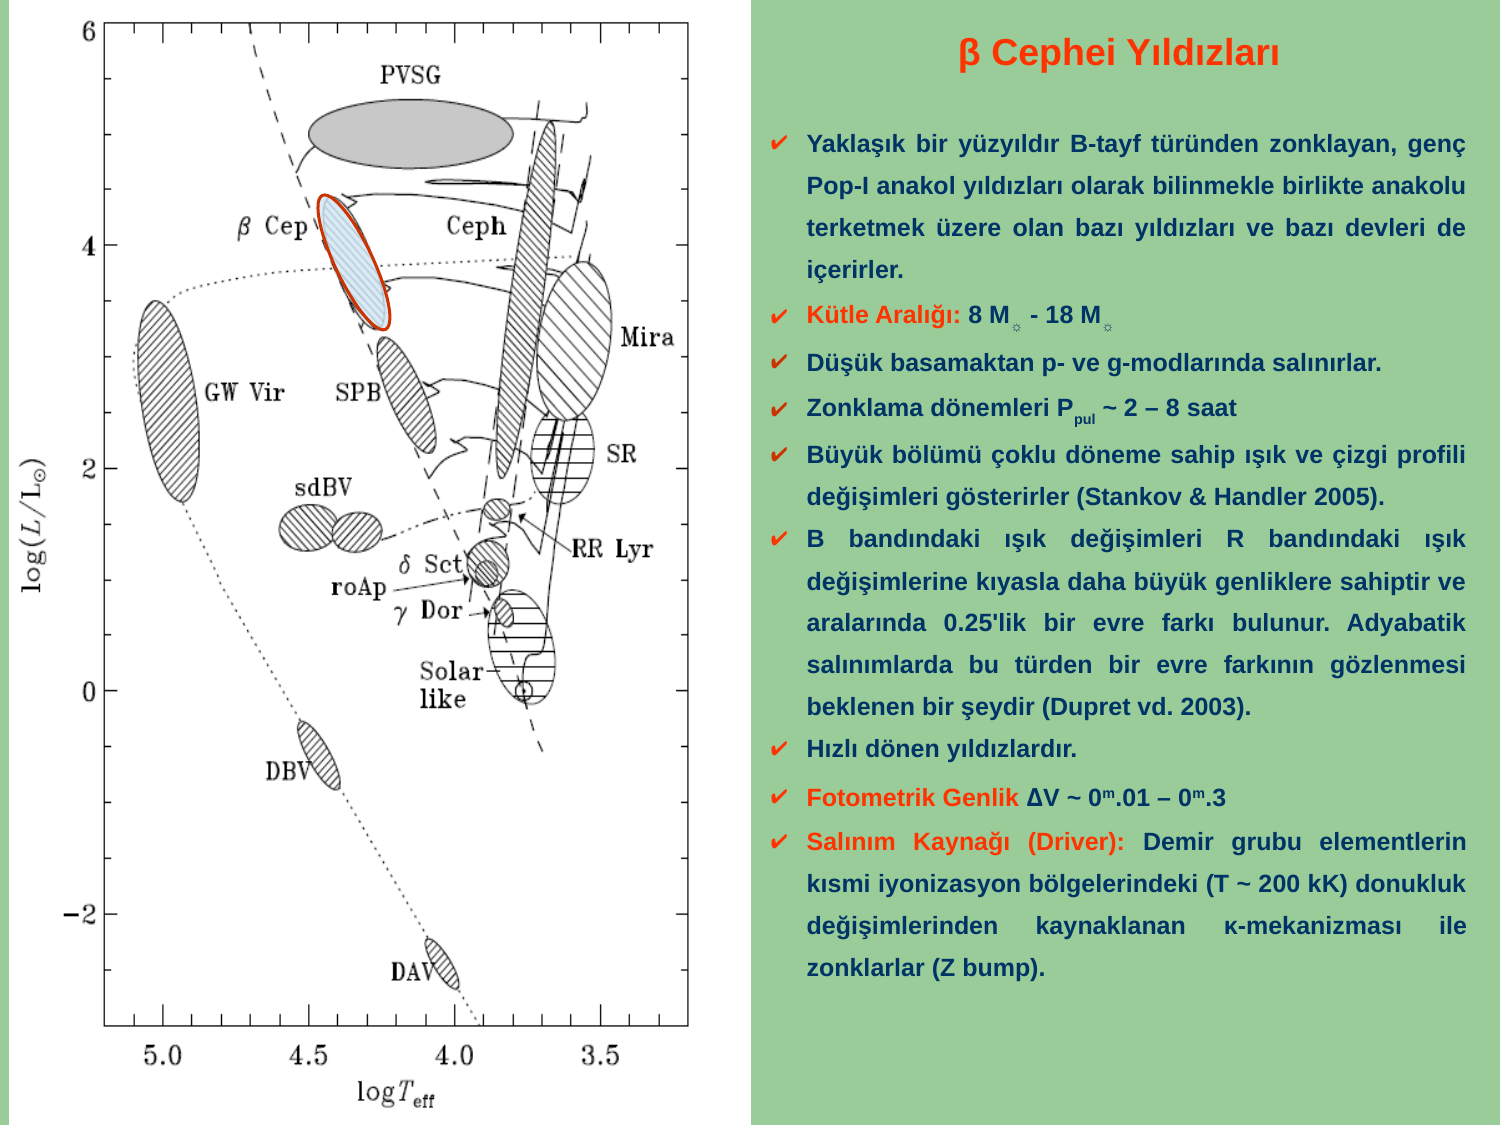

β Cephei Yıldızları
Yaklaşık bir yüzyıldır B-tayf türünden zonklayan, genç Pop-I anakol yıldızları olarak bilinmekle birlikte anakolu terketmek üzere olan bazı yıldızları ve bazı devleri de içerirler.
Kütle Aralığı: 8 M☼ - 18 M☼
Düşük basamaktan p- ve g-modlarında salınırlar.
Zonklama dönemleri Ppul ~ 2 – 8 saat
Büyük bölümü çoklu döneme sahip ışık ve çizgi profili değişimleri gösterirler (Stankov & Handler 2005).
B bandındaki ışık değişimleri R bandındaki ışık değişimlerine kıyasla daha büyük genliklere sahiptir ve aralarında 0.25'lik bir evre farkı bulunur. Adyabatik salınımlarda bu türden bir evre farkının gözlenmesi beklenen bir şeydir (Dupret vd. 2003).
Hızlı dönen yıldızlardır.
Fotometrik Genlik ΔV ~ 0m.01 – 0m.3
Salınım Kaynağı (Driver): Demir grubu elementlerin kısmi iyonizasyon bölgelerindeki (T ~ 200 kK) donukluk değişimlerinden kaynaklanan κ-mekanizması ile zonklarlar (Z bump).